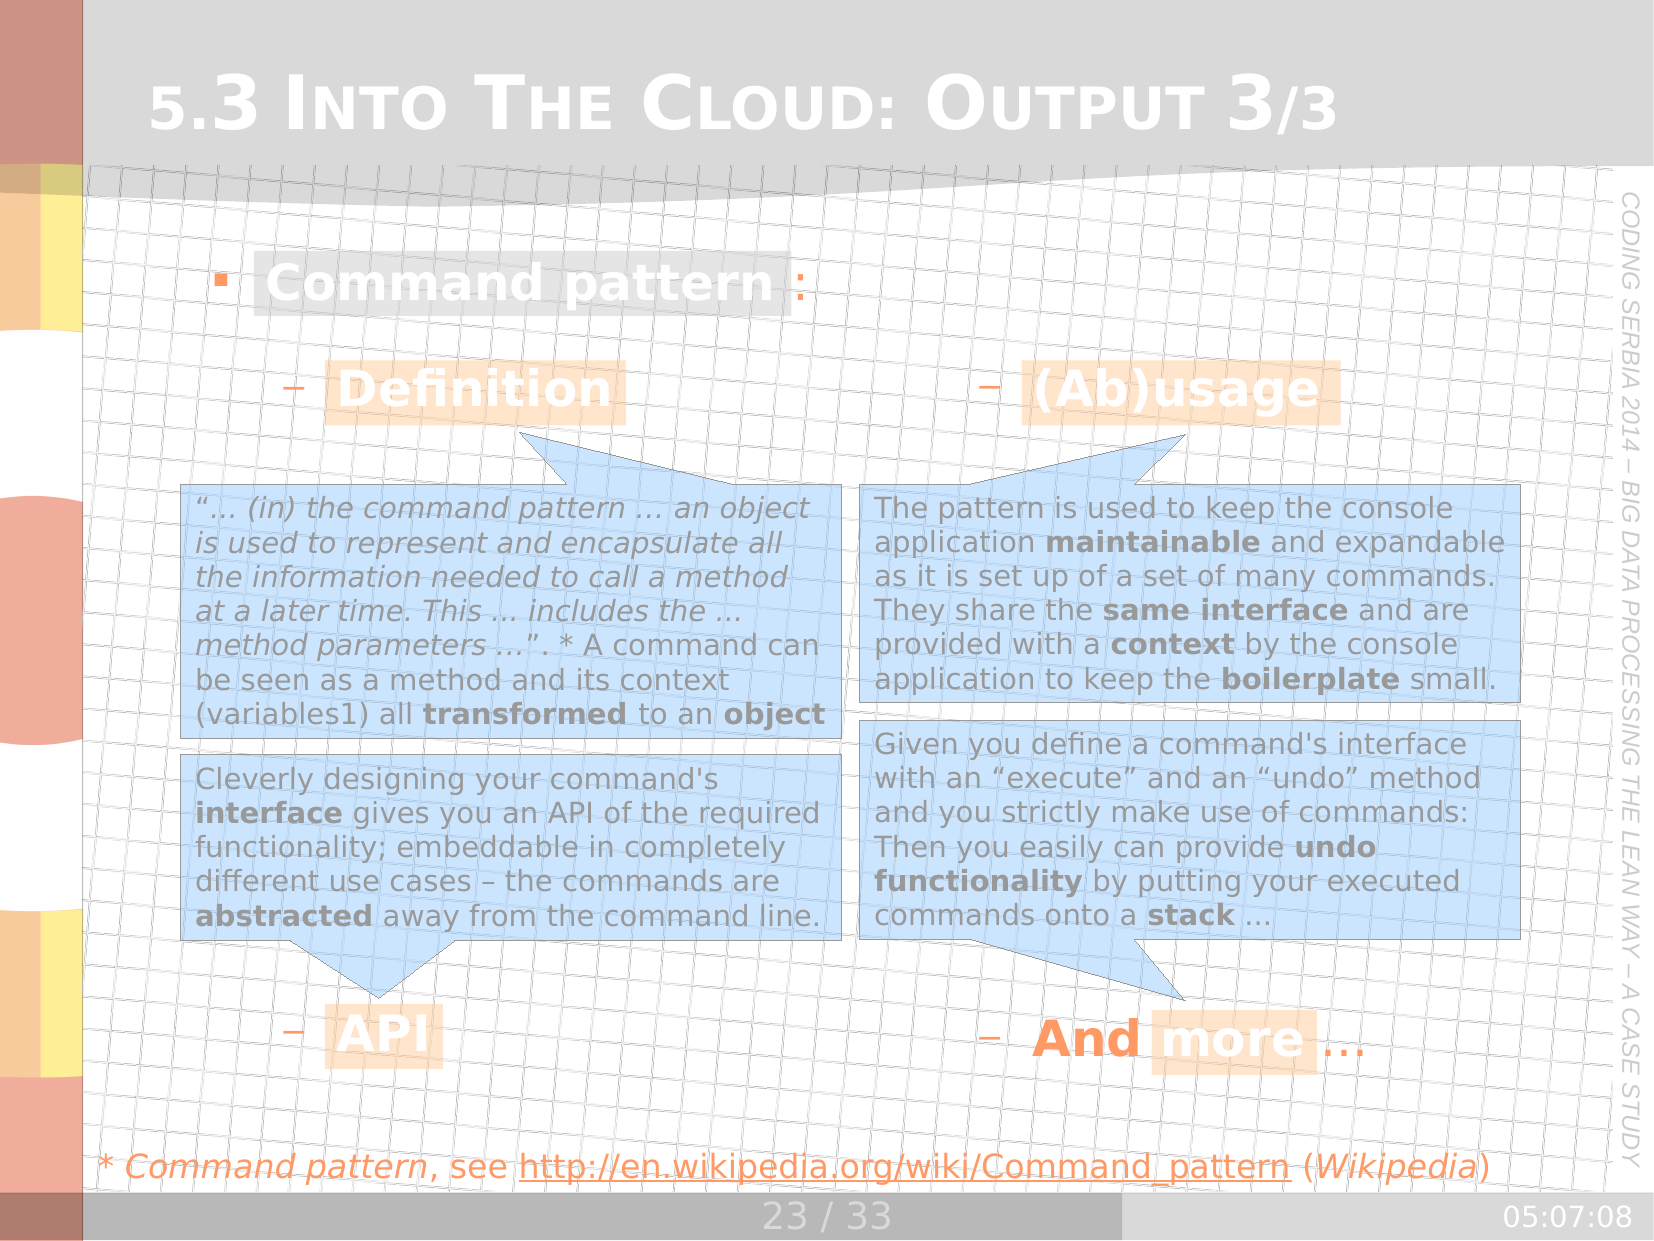

# 5.3 INTO THE CLOUD: OUTPUT 3/3
Command pattern :
Definition
API
(Ab)usage
And more ...
“... (in) the command pattern … an object is used to represent and encapsulate all the information needed to call a method at a later time. This ... includes the ... method parameters …”. * A command can be seen as a method and its context (variables1) all transformed to an object
The pattern is used to keep the console application maintainable and expandable as it is set up of a set of many commands. They share the same interface and are provided with a context by the console application to keep the boilerplate small.
Given you define a command's interface with an “execute” and an “undo” method and you strictly make use of commands: Then you easily can provide undo functionality by putting your executed commands onto a stack ...
Cleverly designing your command's interface gives you an API of the required functionality; embeddable in completely different use cases – the commands are abstracted away from the command line.
* Command pattern, see http://en.wikipedia.org/wiki/Command_pattern (Wikipedia)